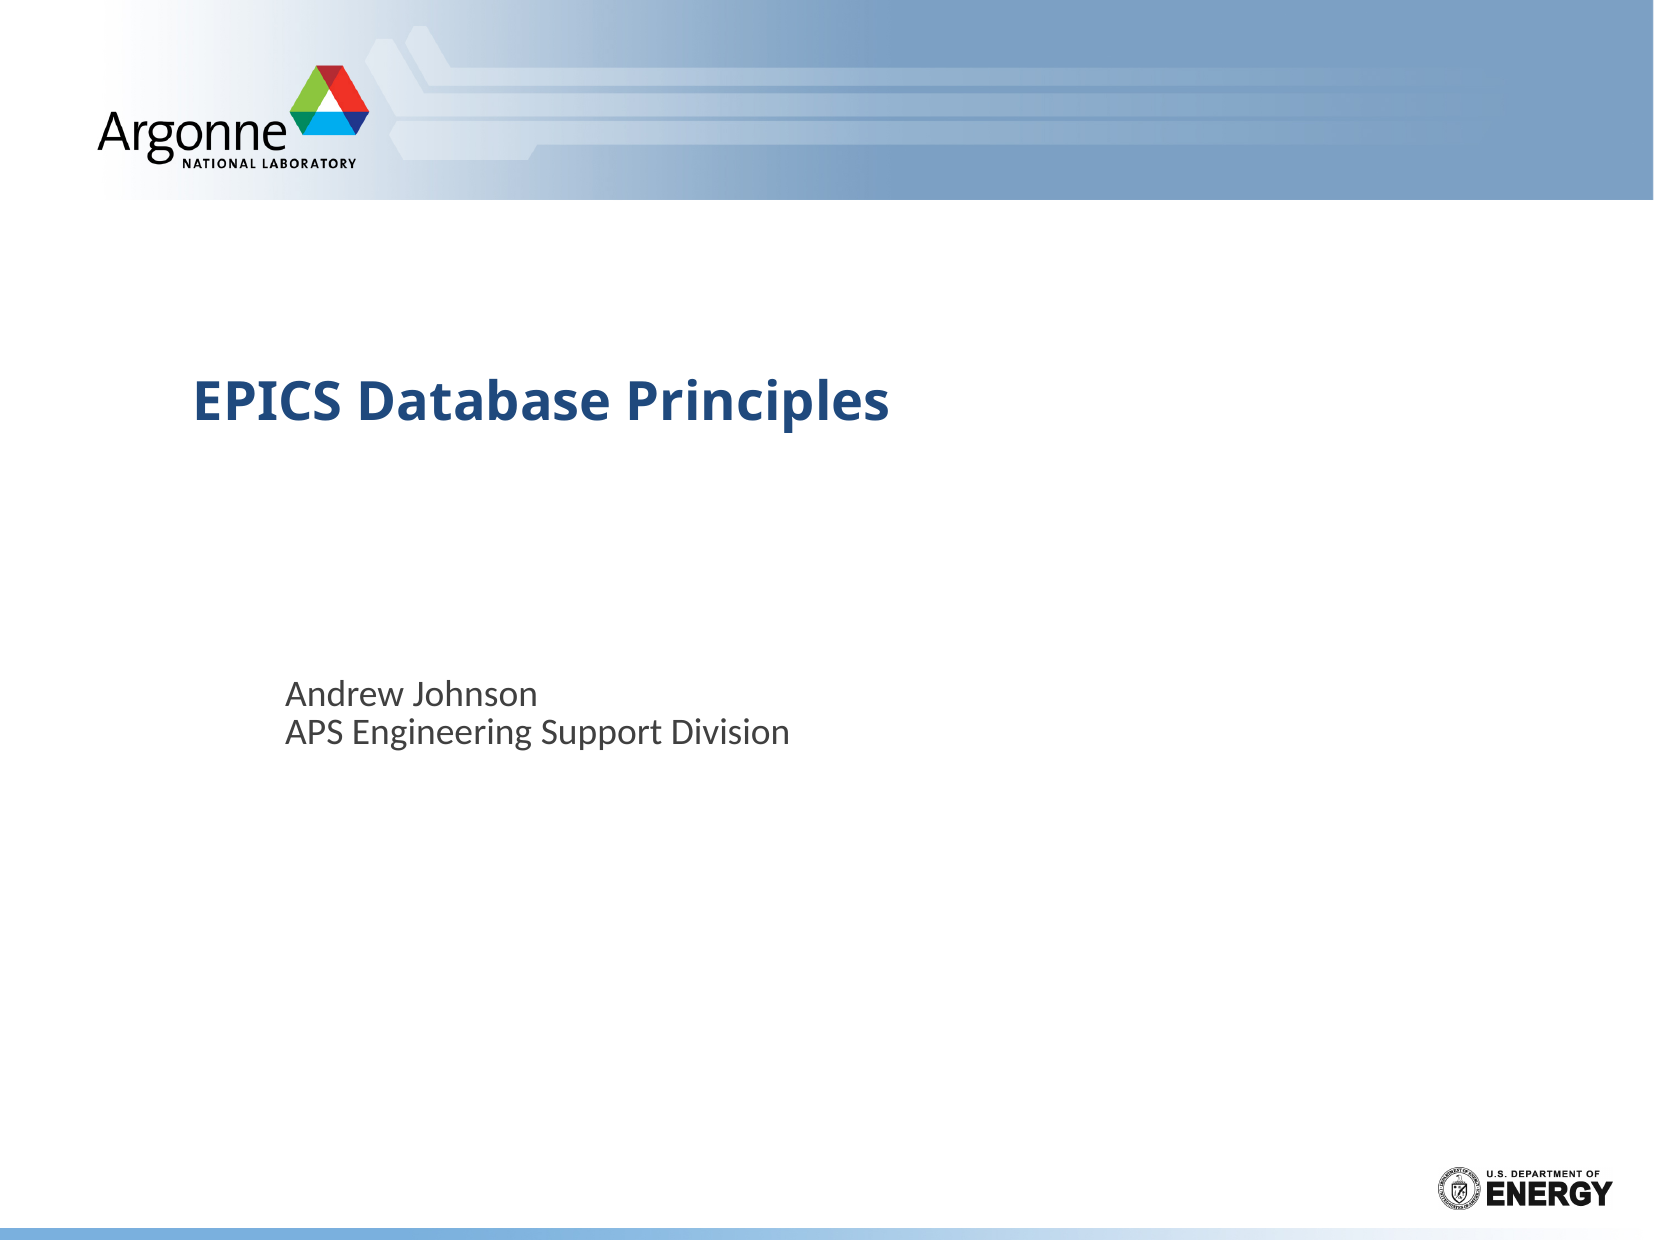

# EPICS Database Principles
Andrew Johnson
APS Engineering Support Division